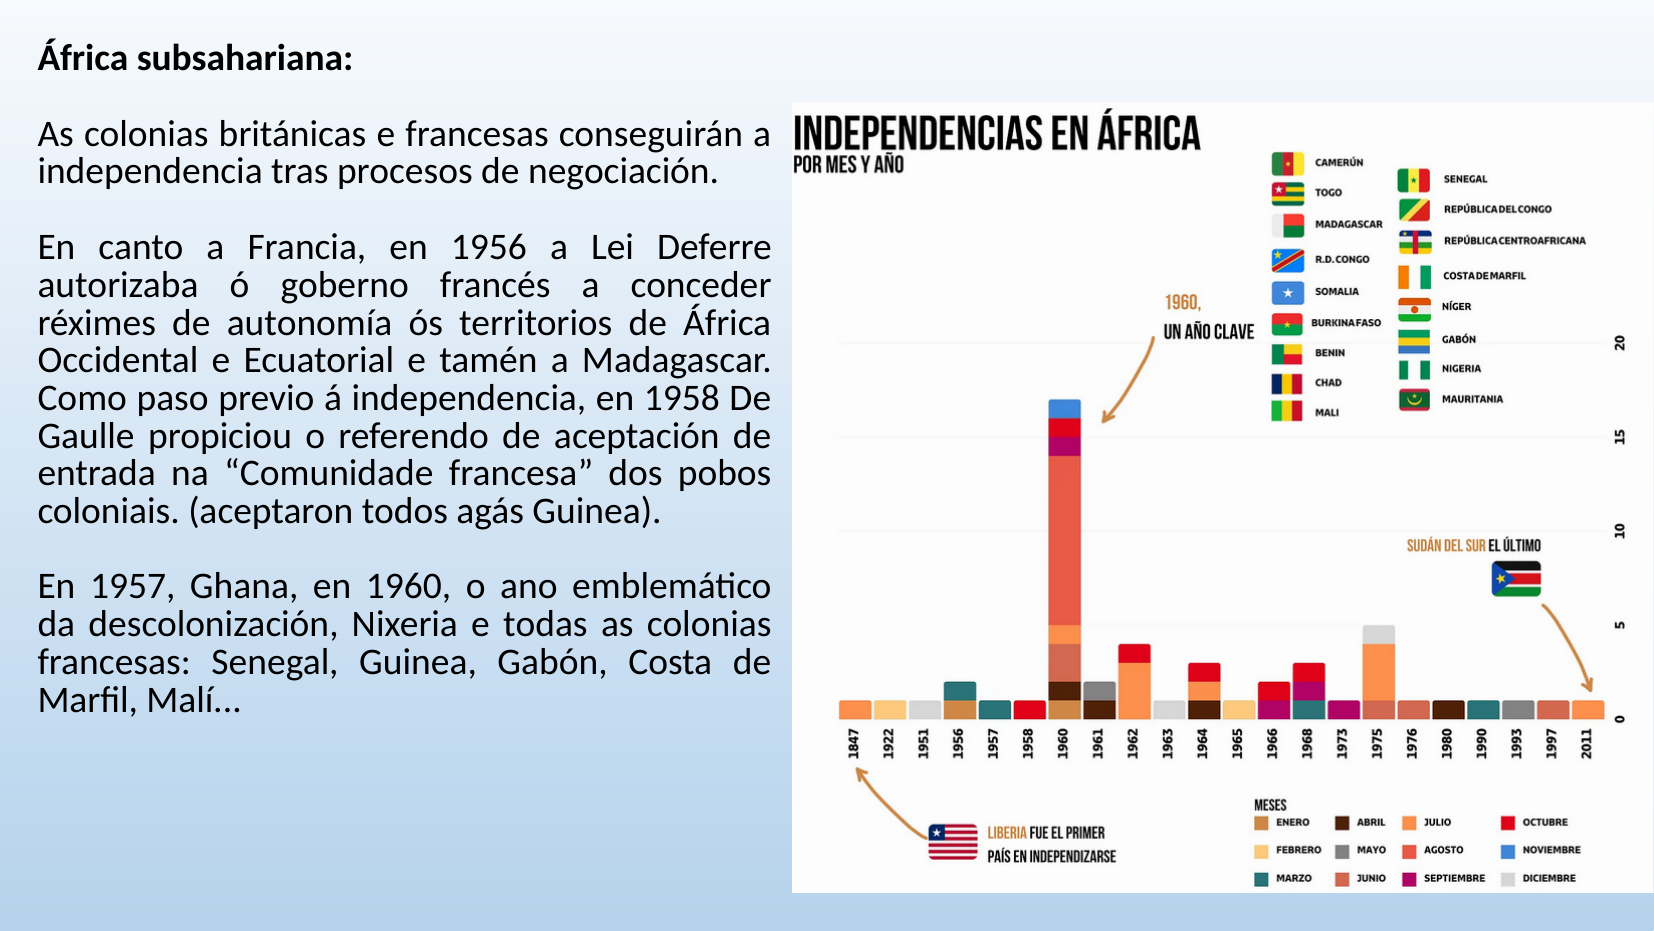

África subsahariana:
As colonias británicas e francesas conseguirán a independencia tras procesos de negociación.
En canto a Francia, en 1956 a Lei Deferre autorizaba ó goberno francés a conceder réximes de autonomía ós territorios de África Occidental e Ecuatorial e tamén a Madagascar. Como paso previo á independencia, en 1958 De Gaulle propiciou o referendo de aceptación de entrada na “Comunidade francesa” dos pobos coloniais. (aceptaron todos agás Guinea).
En 1957, Ghana, en 1960, o ano emblemático da descolonización, Nixeria e todas as colonias francesas: Senegal, Guinea, Gabón, Costa de Marfil, Malí...